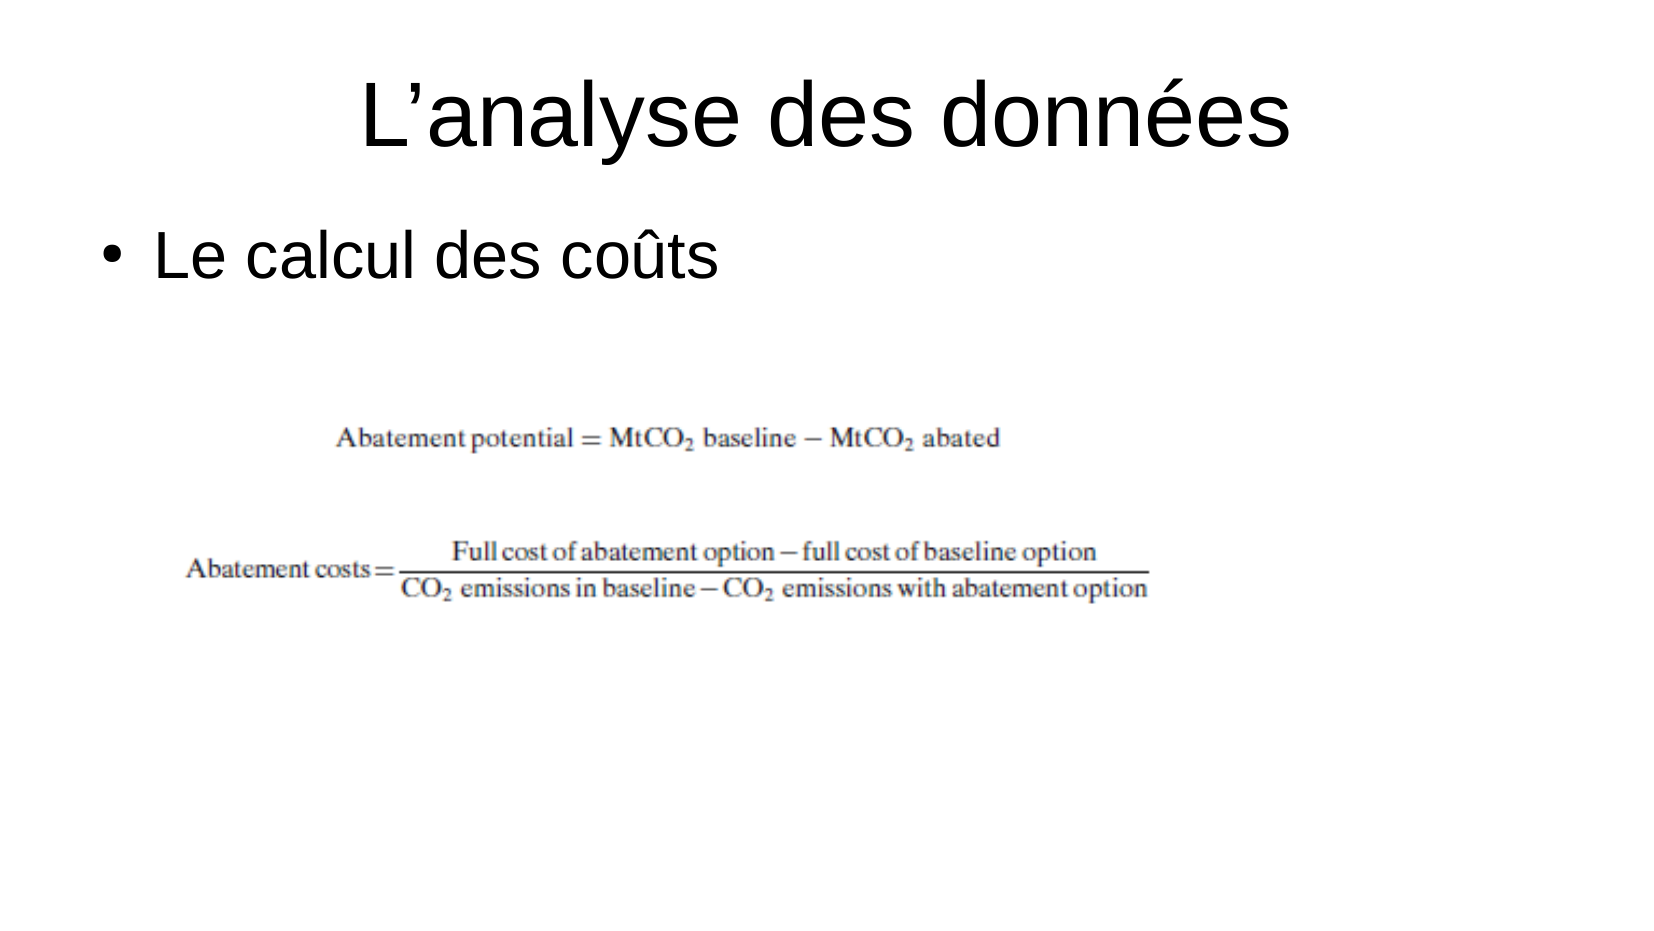

# L’analyse des données
Le calcul des coûts